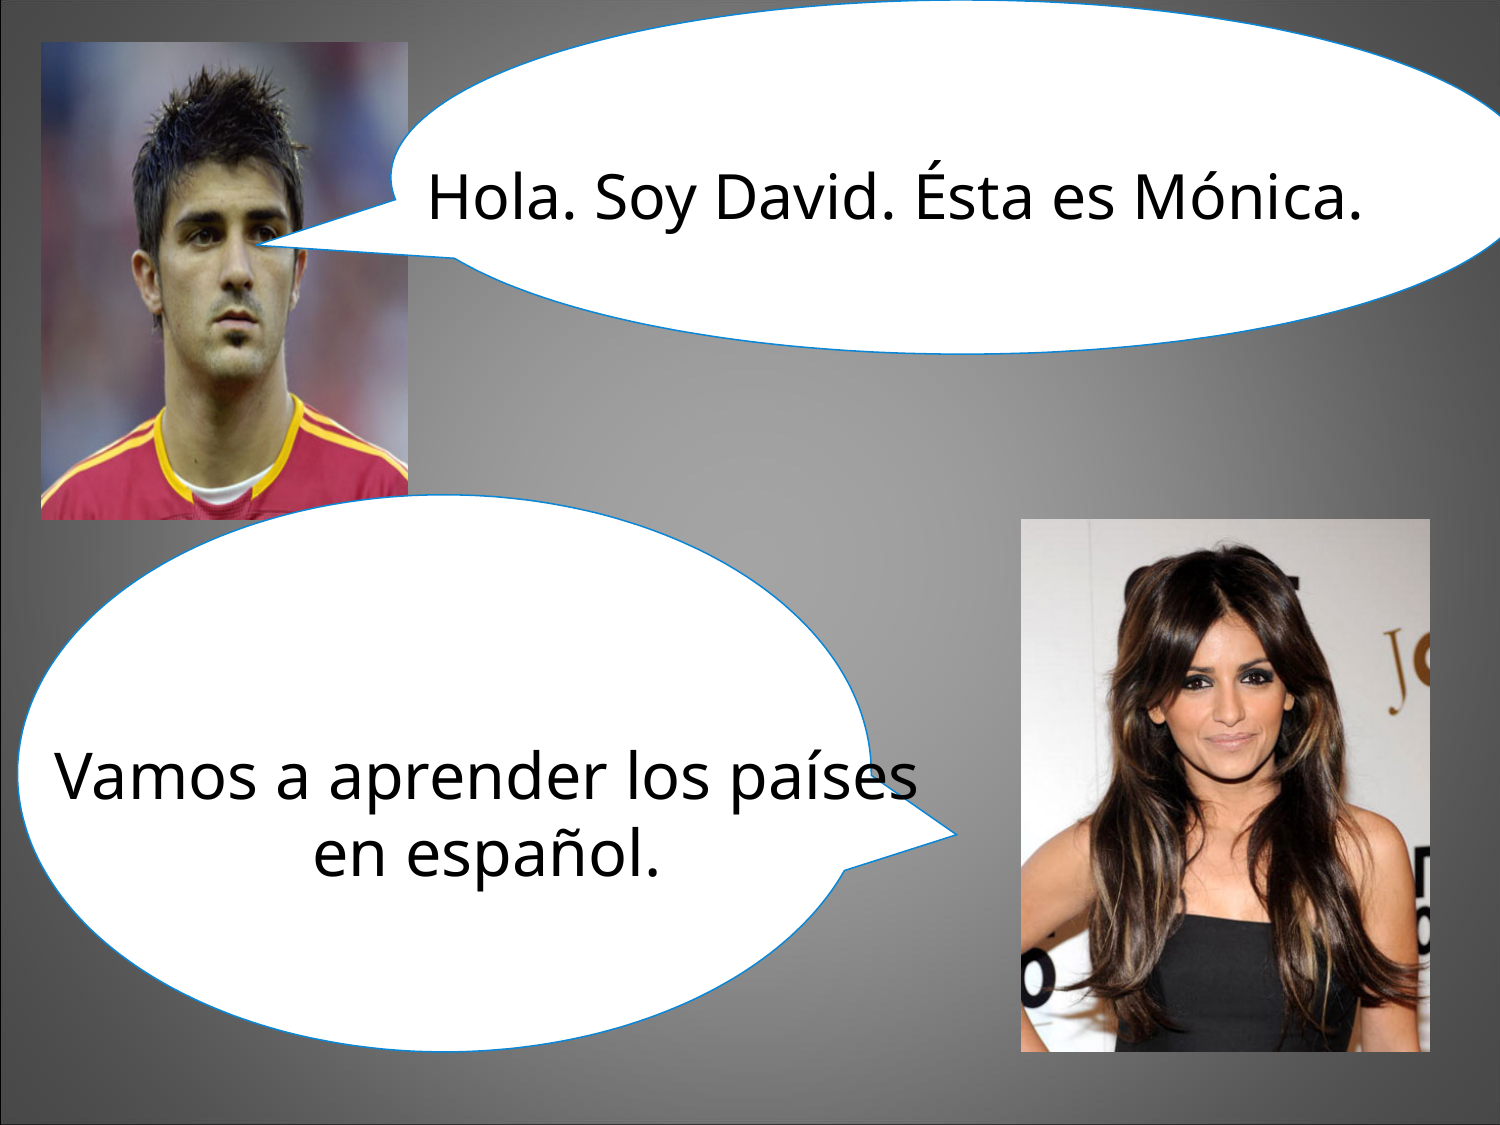

Hola. Soy David. Ésta es Mónica.
Vamos a aprender los países en español.